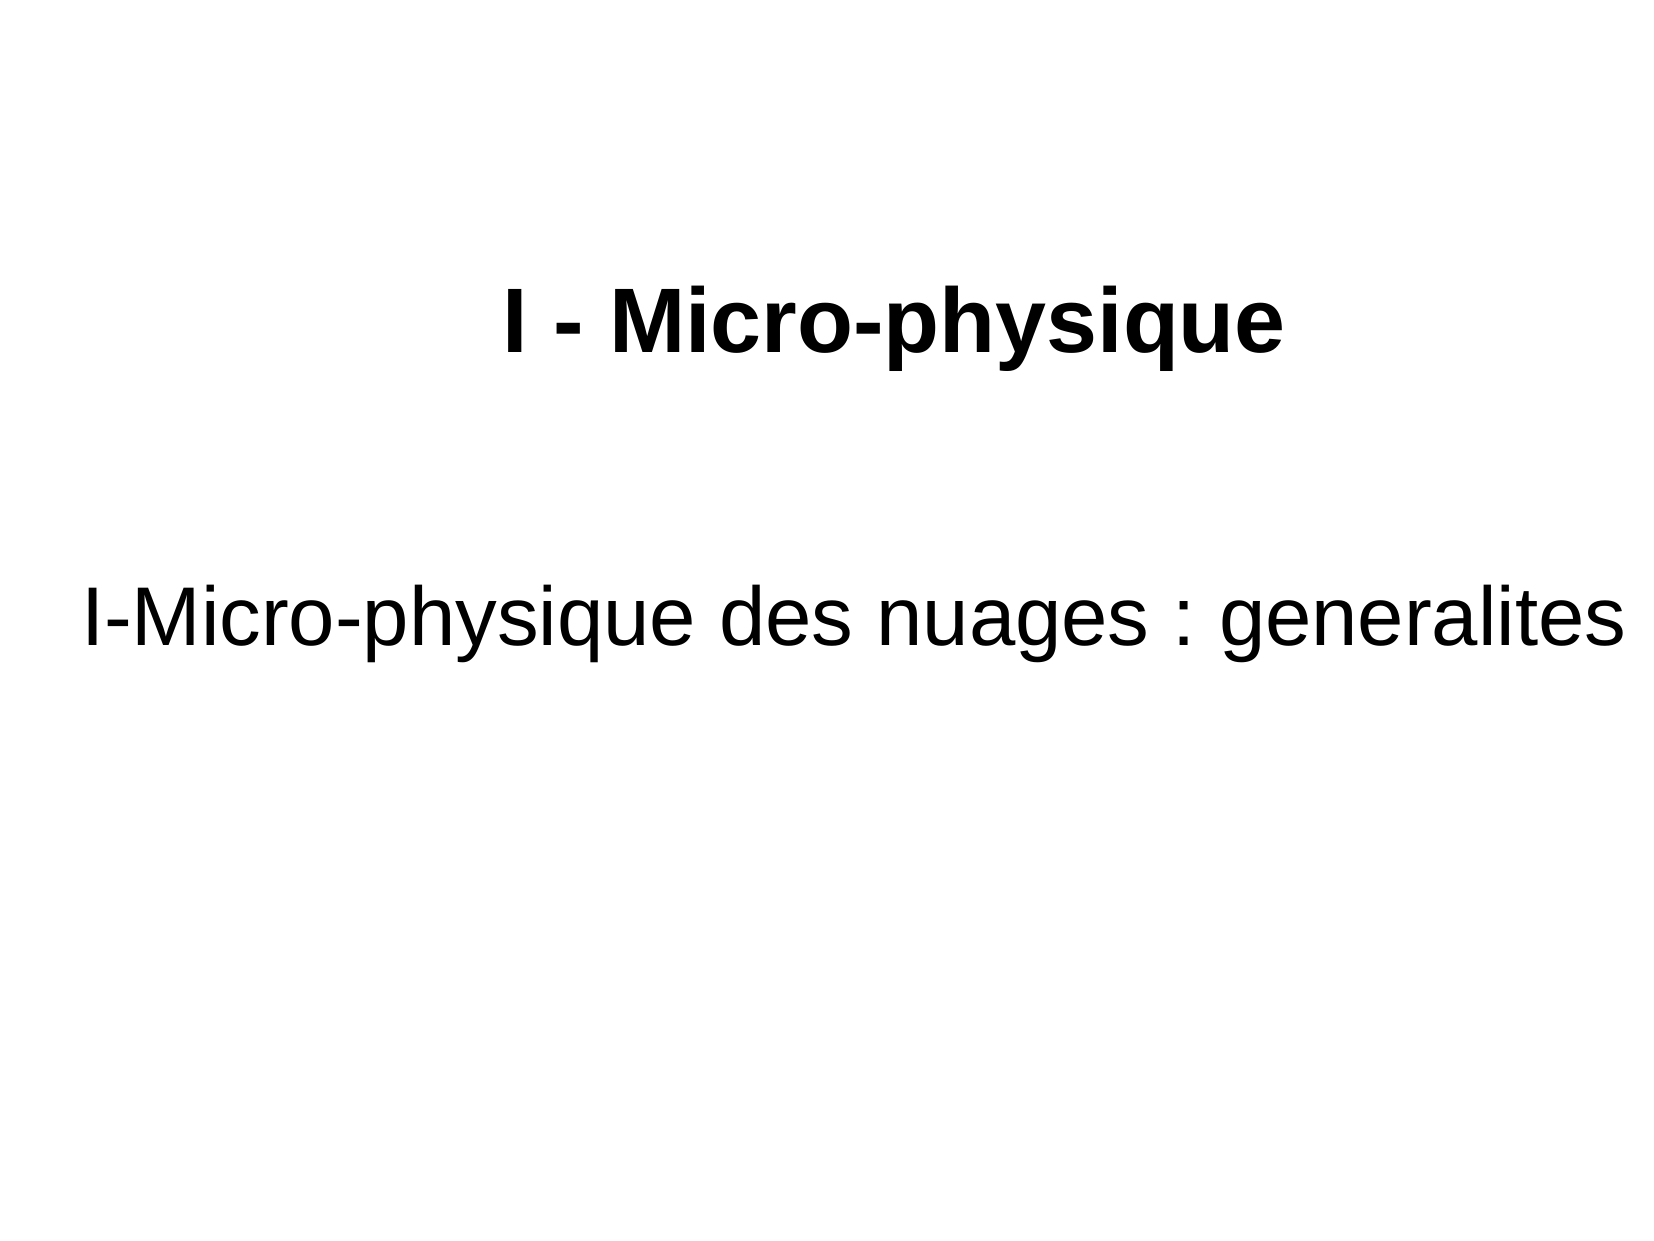

I - Micro-physique
I-Micro-physique des nuages : generalites